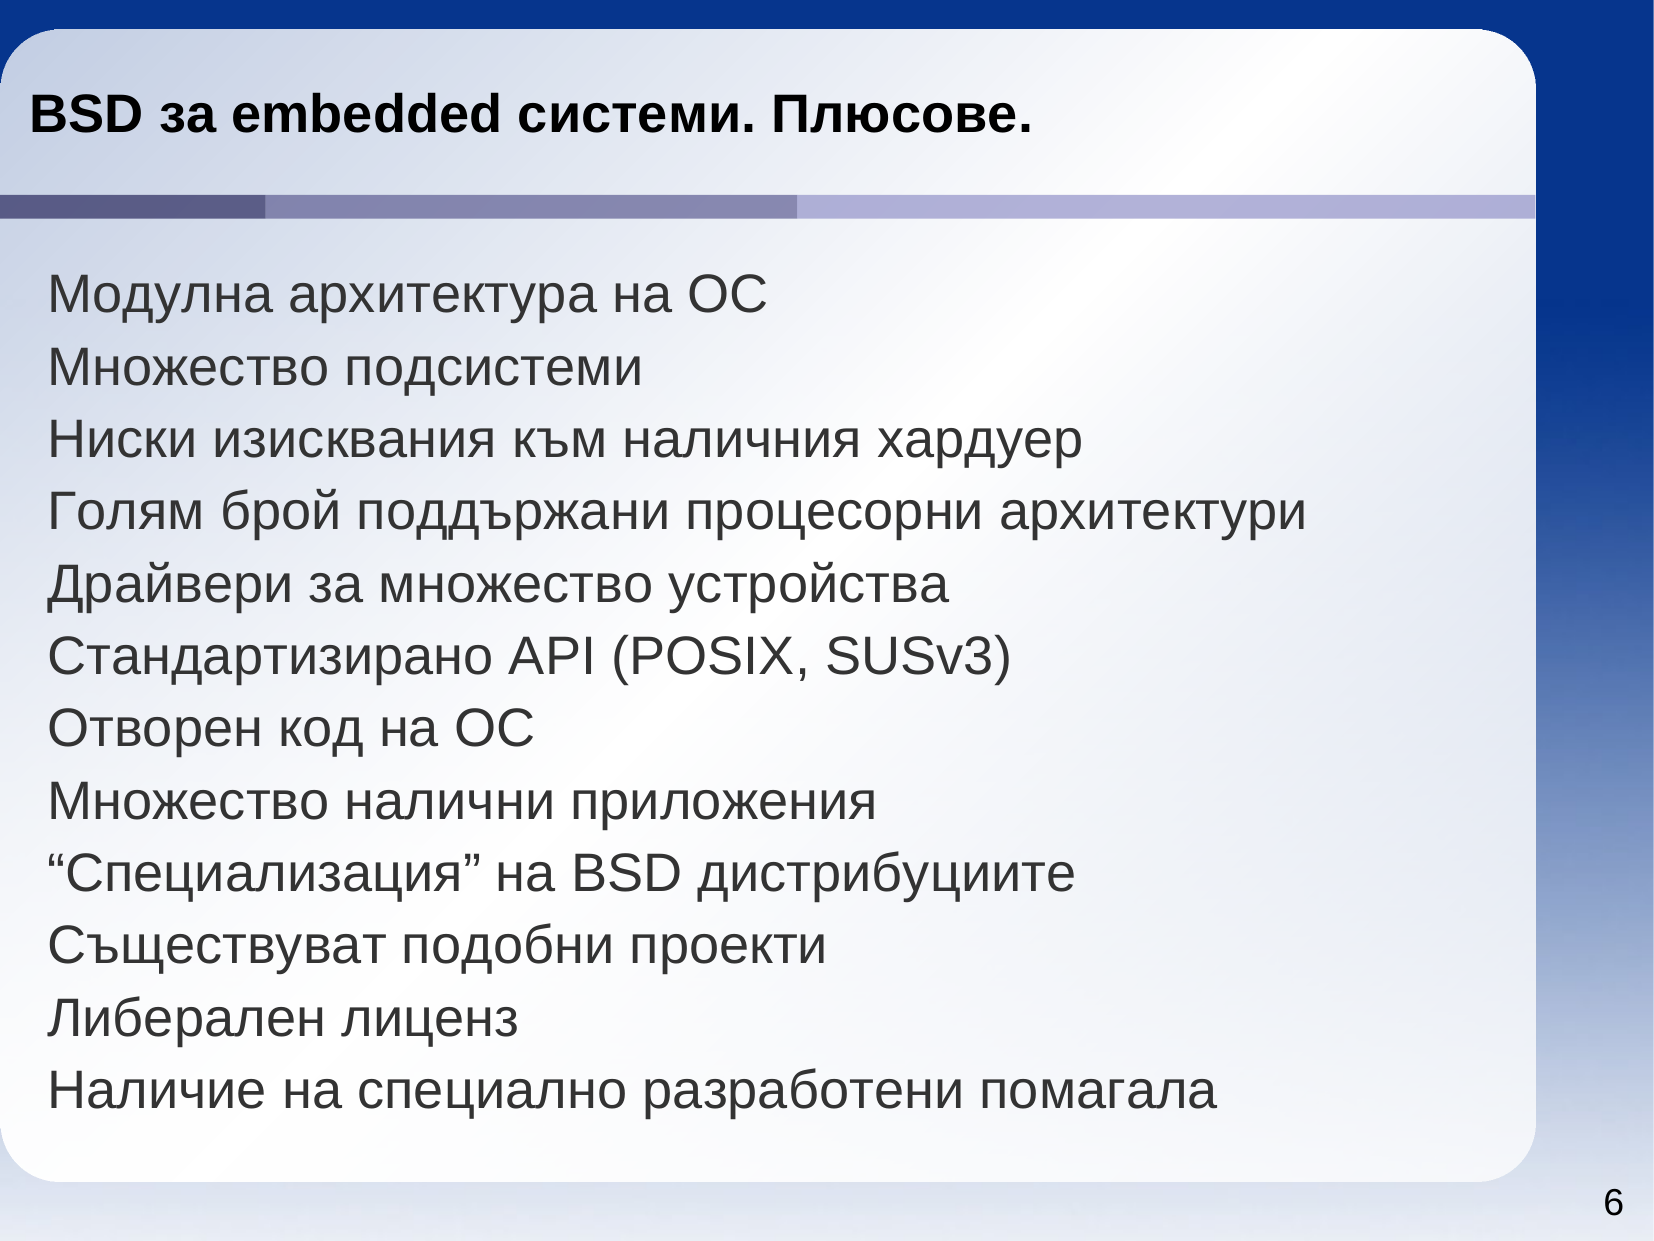

# BSD за embedded системи. Плюсове.
Модулна архитектура на ОС
Множество подсистеми
Ниски изисквания към наличния хардуер
Голям брой поддържани процесорни архитектури
Драйвери за множество устройства
Стандартизирано API (POSIX, SUSv3)
Отворен код на ОС
Множество налични приложения
“Специализация” на BSD дистрибуциите
Съществуват подобни проекти
Либерален лиценз
Наличие на специално разработени помагала
6